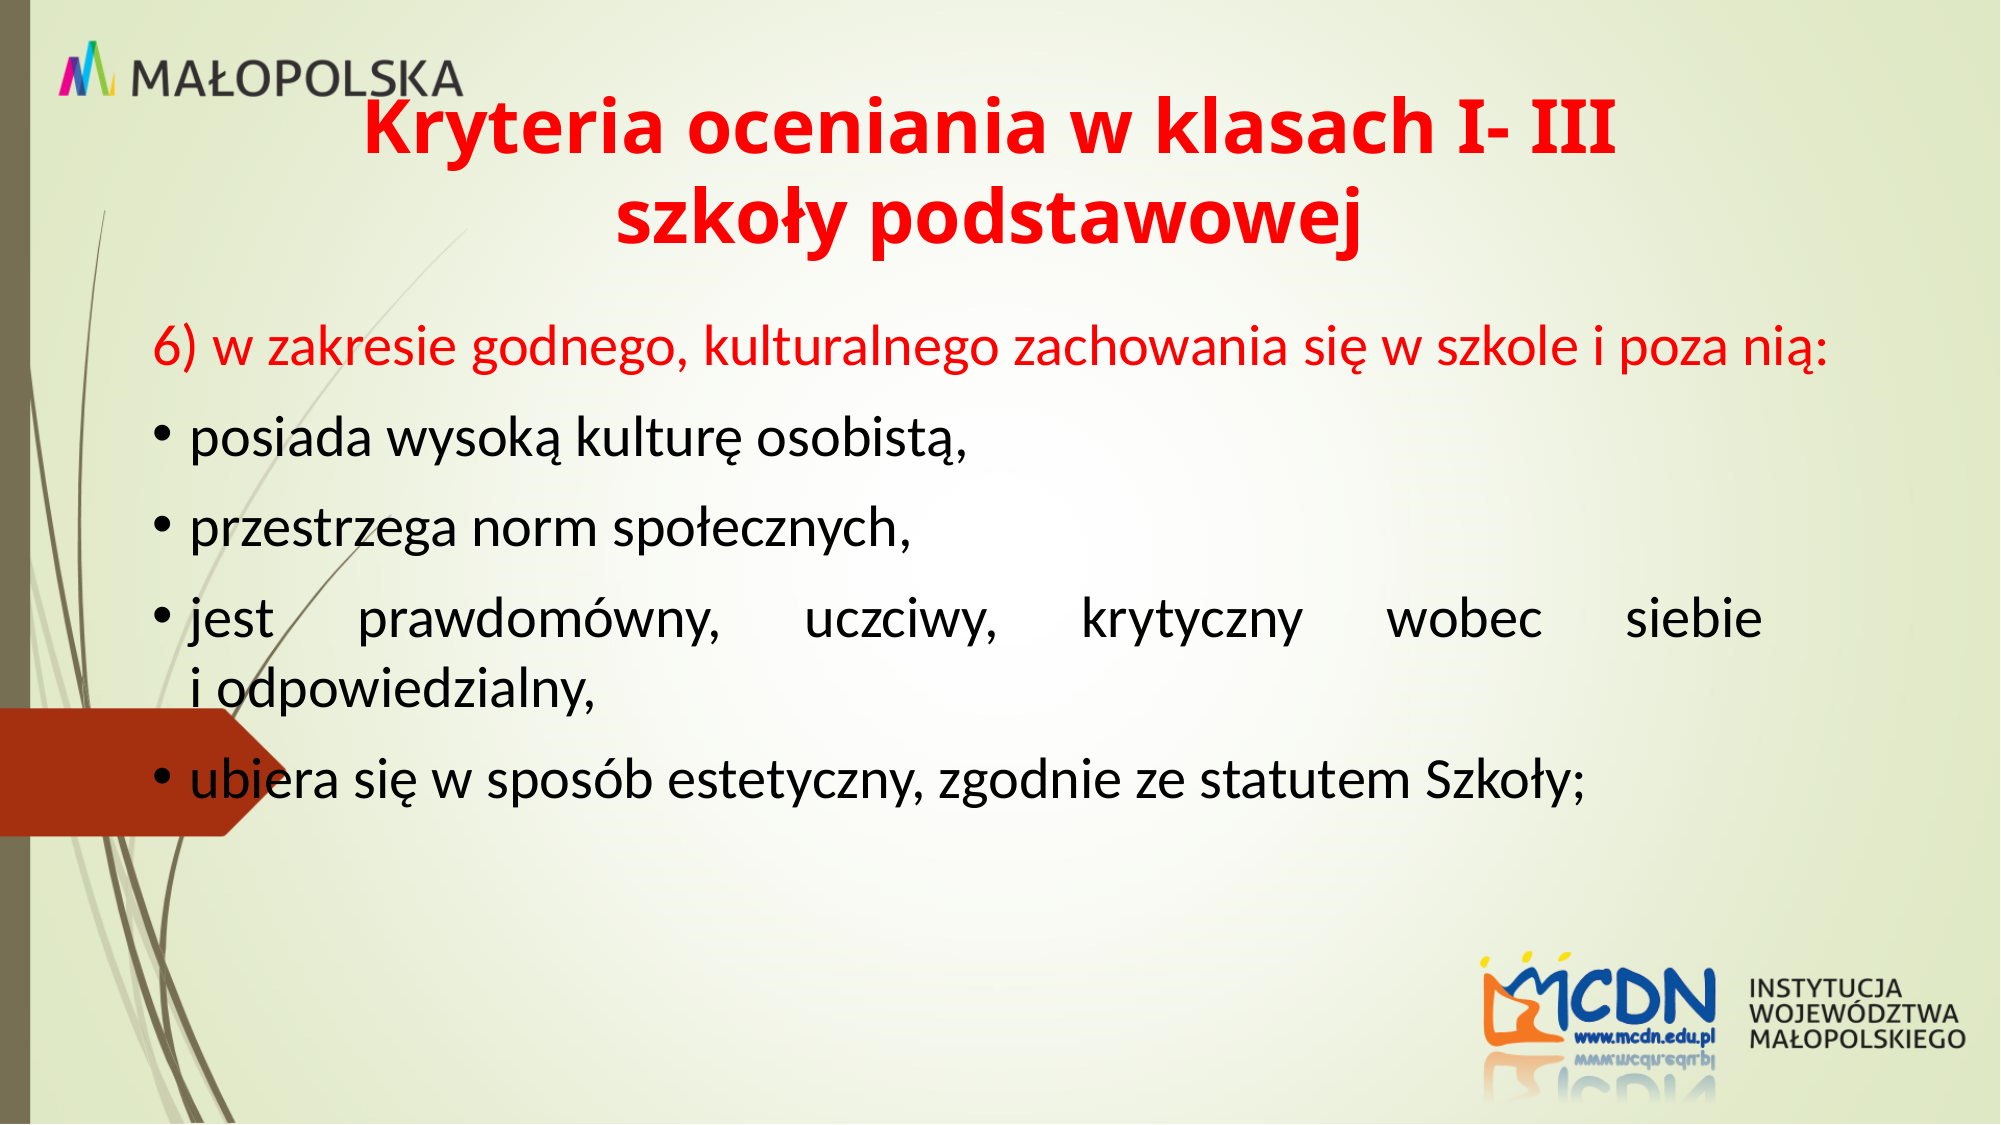

# Kryteria oceniania w klasach I- III szkoły podstawowej
6) w zakresie godnego, kulturalnego zachowania się w szkole i poza nią:
posiada wysoką kulturę osobistą,
przestrzega norm społecznych,
jest prawdomówny, uczciwy, krytyczny wobec siebie
i odpowiedzialny,
ubiera się w sposób estetyczny, zgodnie ze statutem Szkoły;